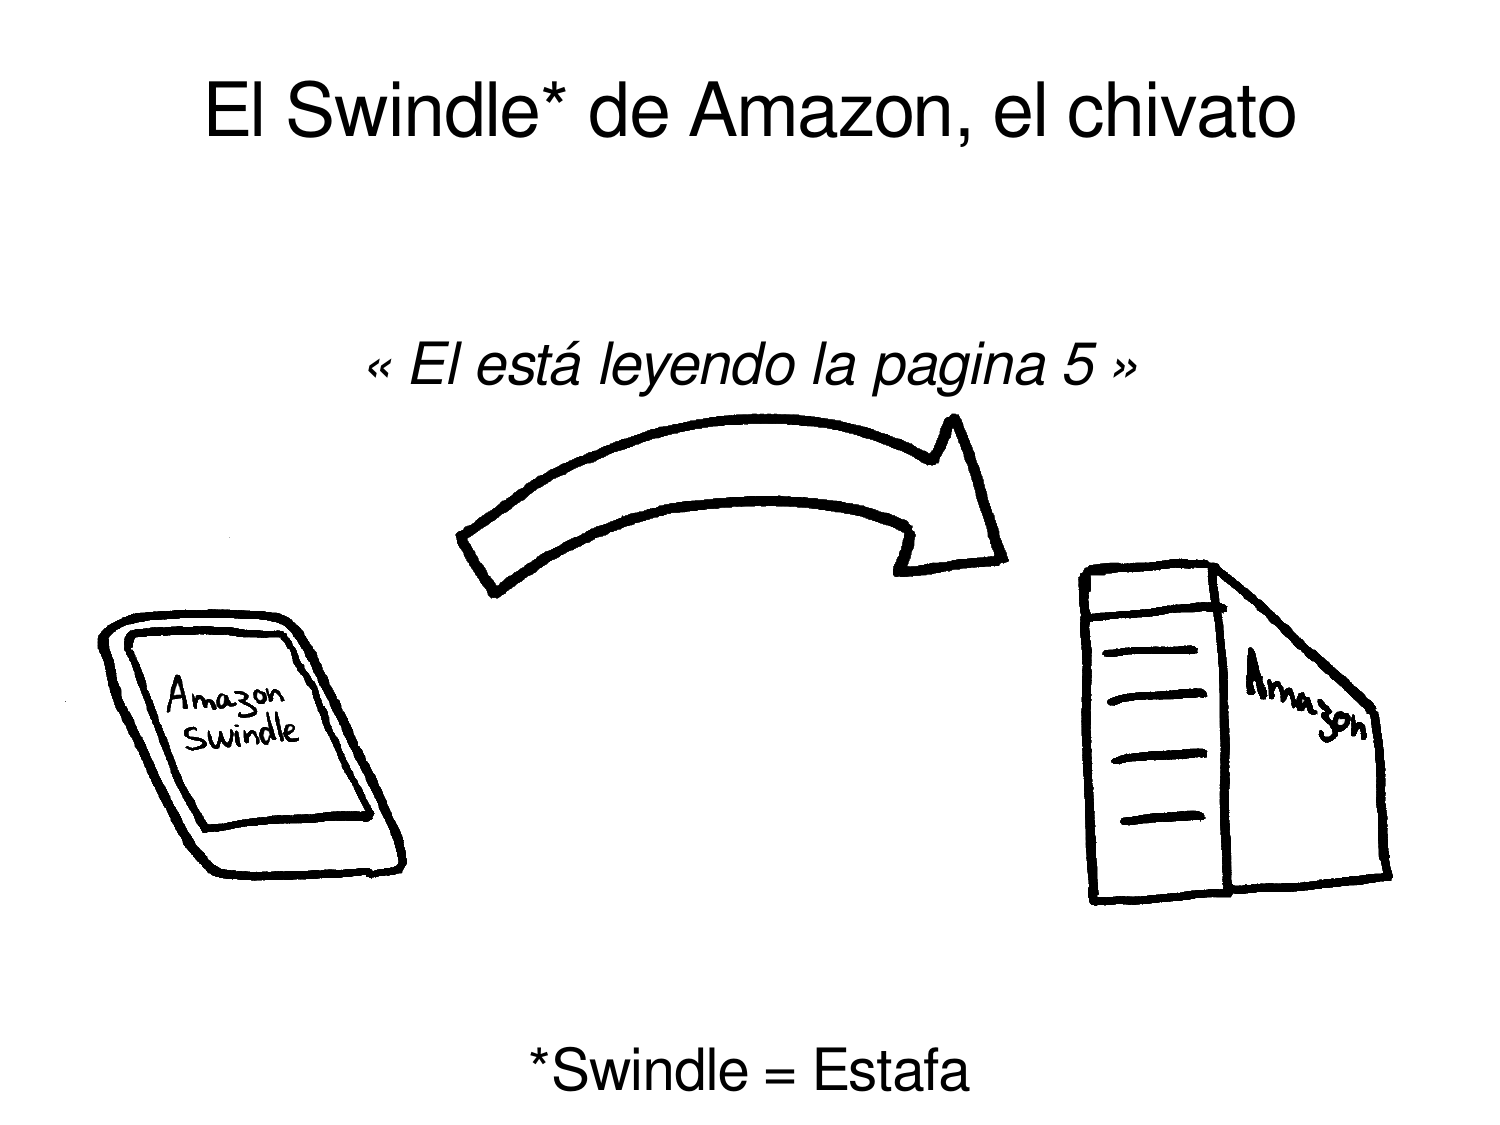

El Swindle* de Amazon, el chivato
« El está leyendo la pagina 5 »
*Swindle = Estafa